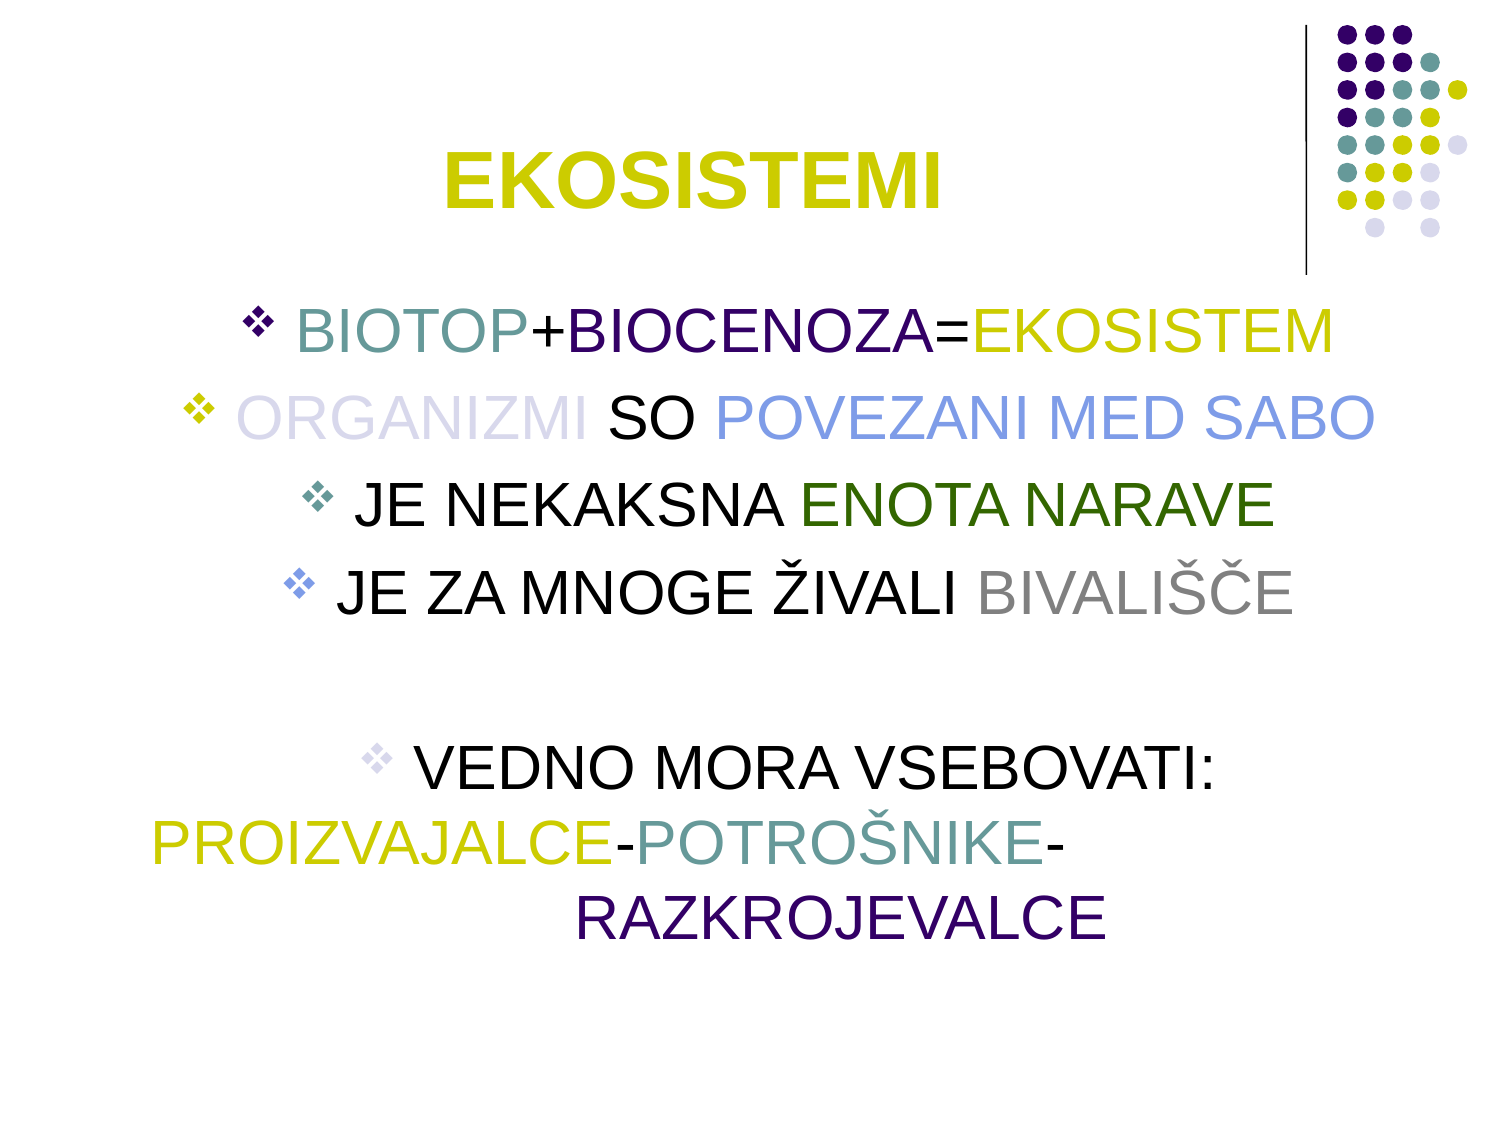

# EKOSISTEMI
BIOTOP+BIOCENOZA=EKOSISTEM
ORGANIZMI SO POVEZANI MED SABO
JE NEKAKSNA ENOTA NARAVE
JE ZA MNOGE ŽIVALI BIVALIŠČE
VEDNO MORA VSEBOVATI:
PROIZVAJALCE-POTROŠNIKE- RAZKROJEVALCE